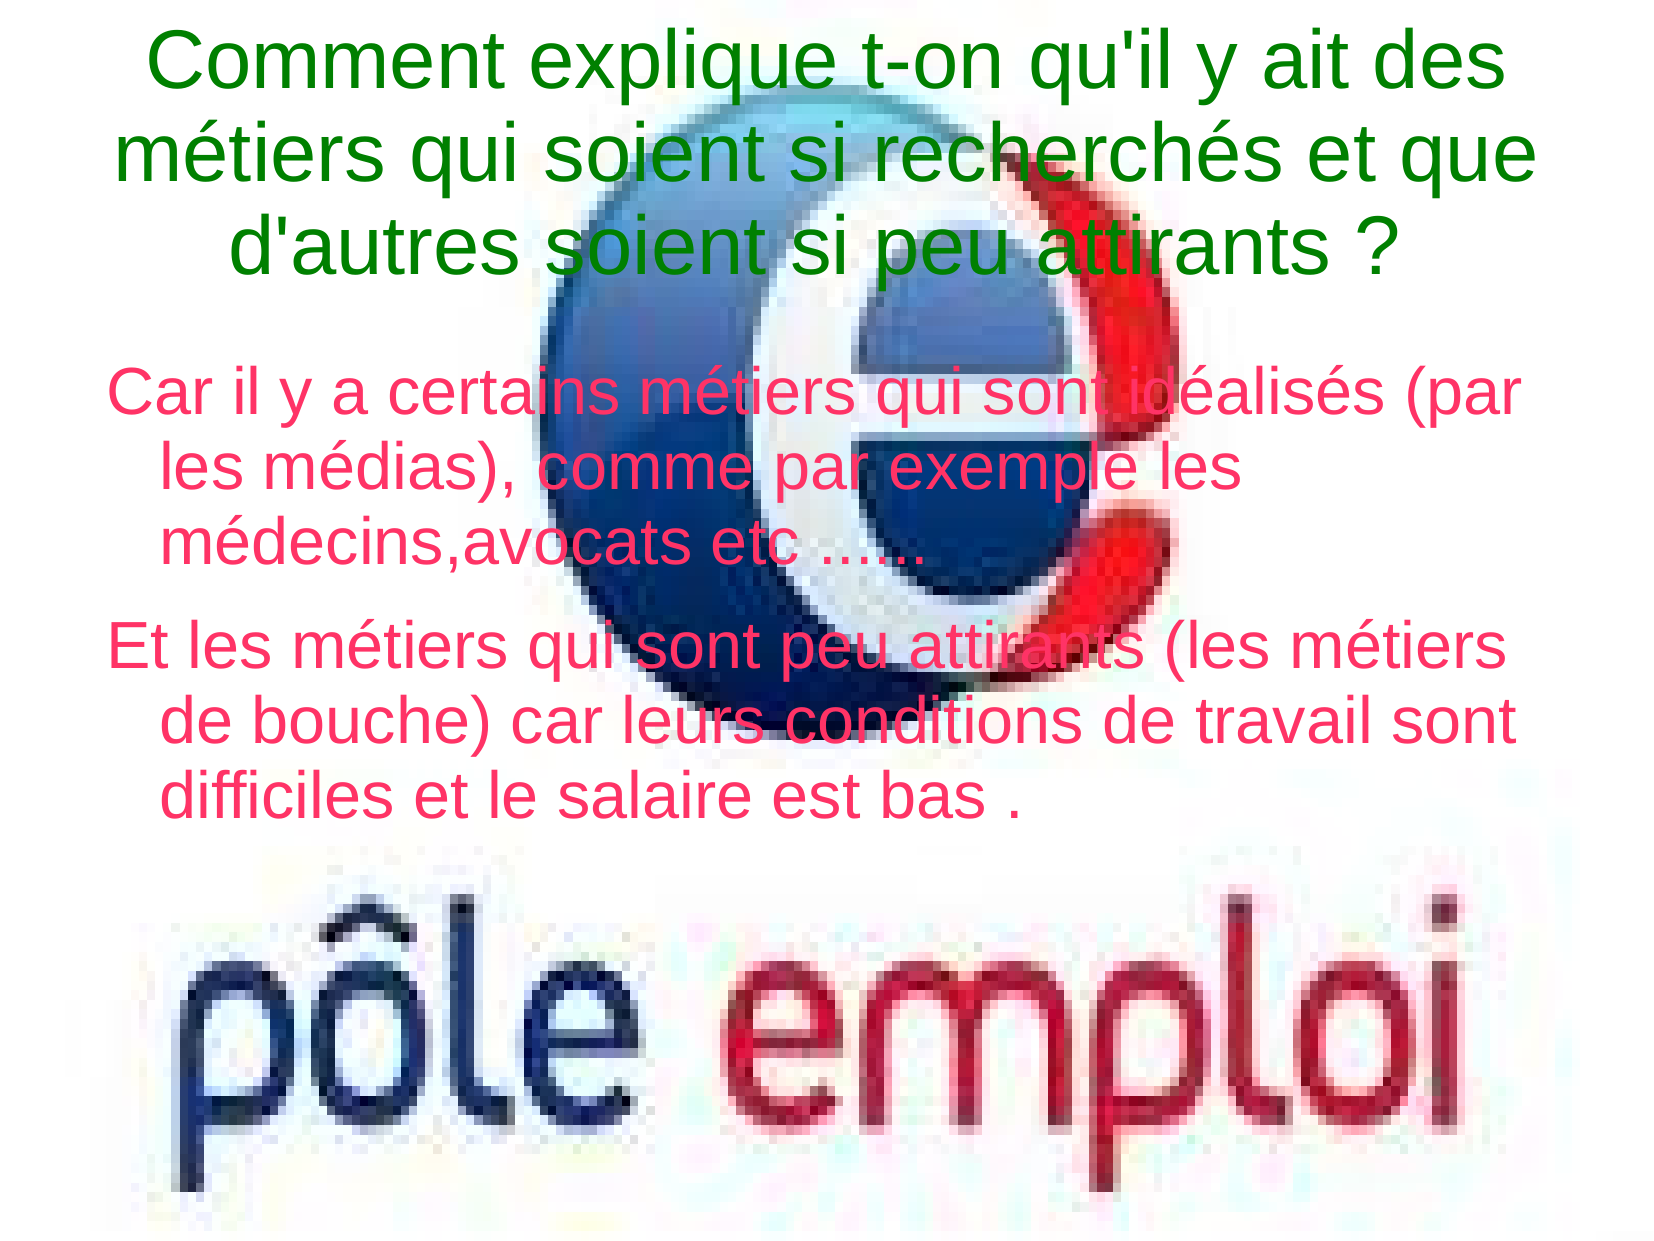

# Comment explique t-on qu'il y ait des métiers qui soient si recherchés et que d'autres soient si peu attirants ?
Car il y a certains métiers qui sont idéalisés (par les médias), comme par exemple les médecins,avocats etc ......
Et les métiers qui sont peu attirants (les métiers de bouche) car leurs conditions de travail sont difficiles et le salaire est bas .